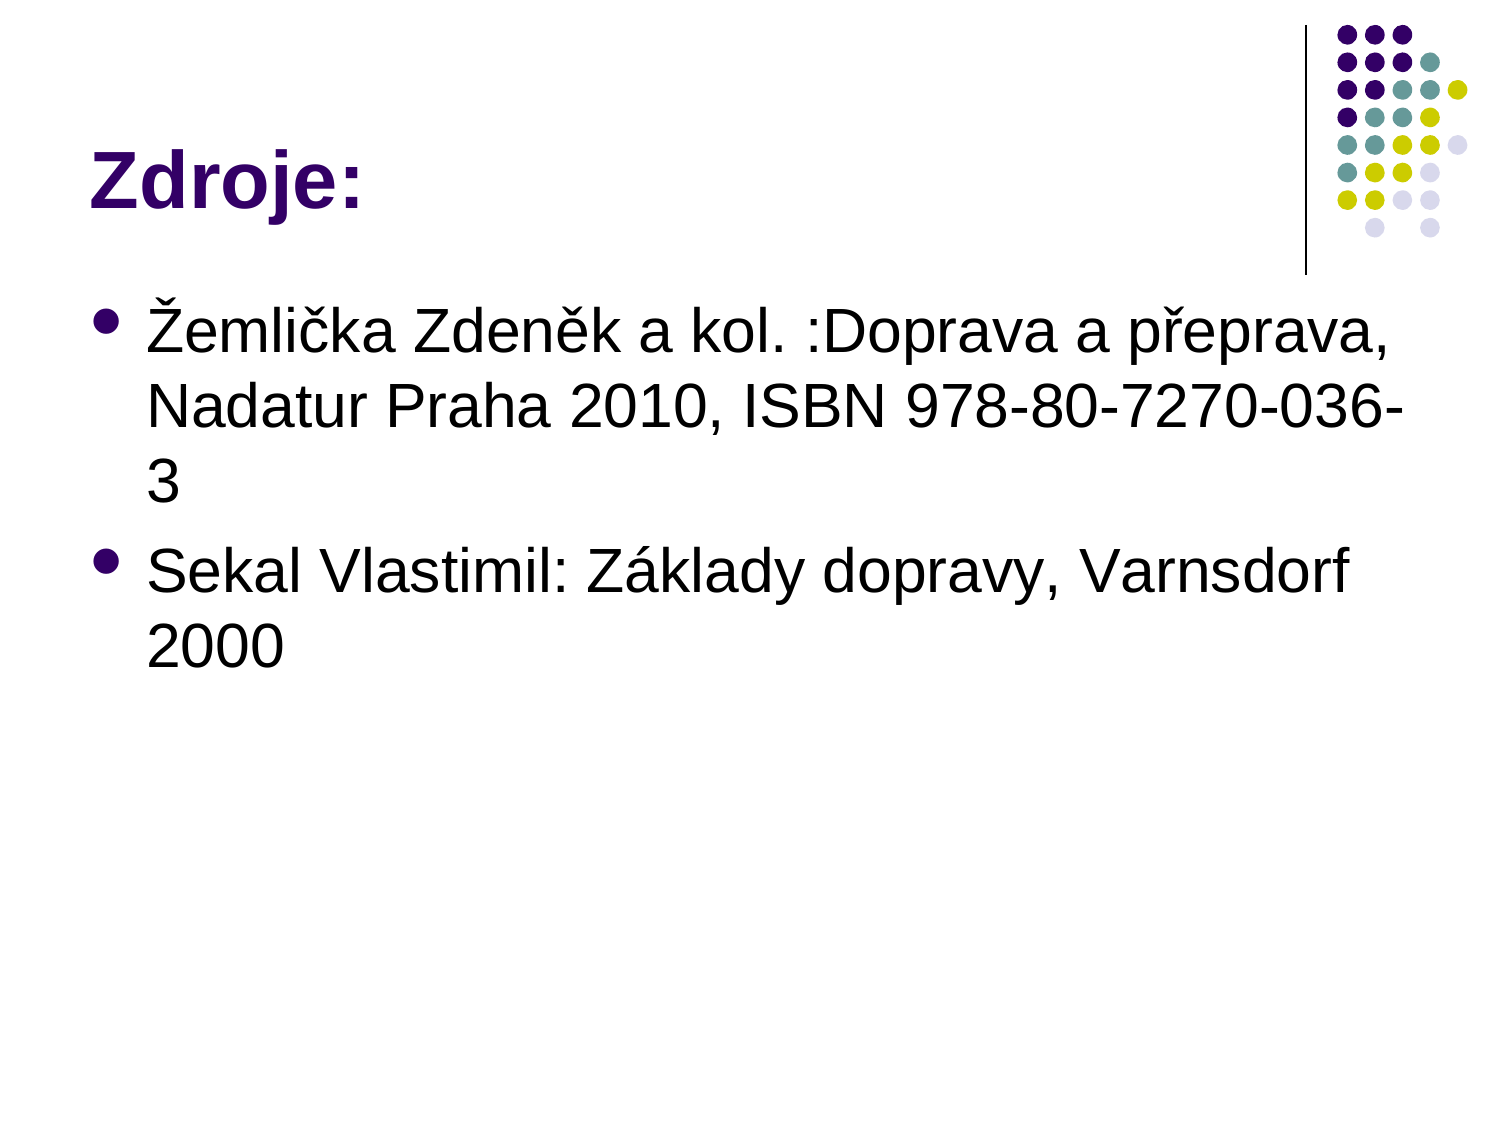

# Zdroje:
Žemlička Zdeněk a kol. :Doprava a přeprava, Nadatur Praha 2010, ISBN 978-80-7270-036-3
Sekal Vlastimil: Základy dopravy, Varnsdorf 2000